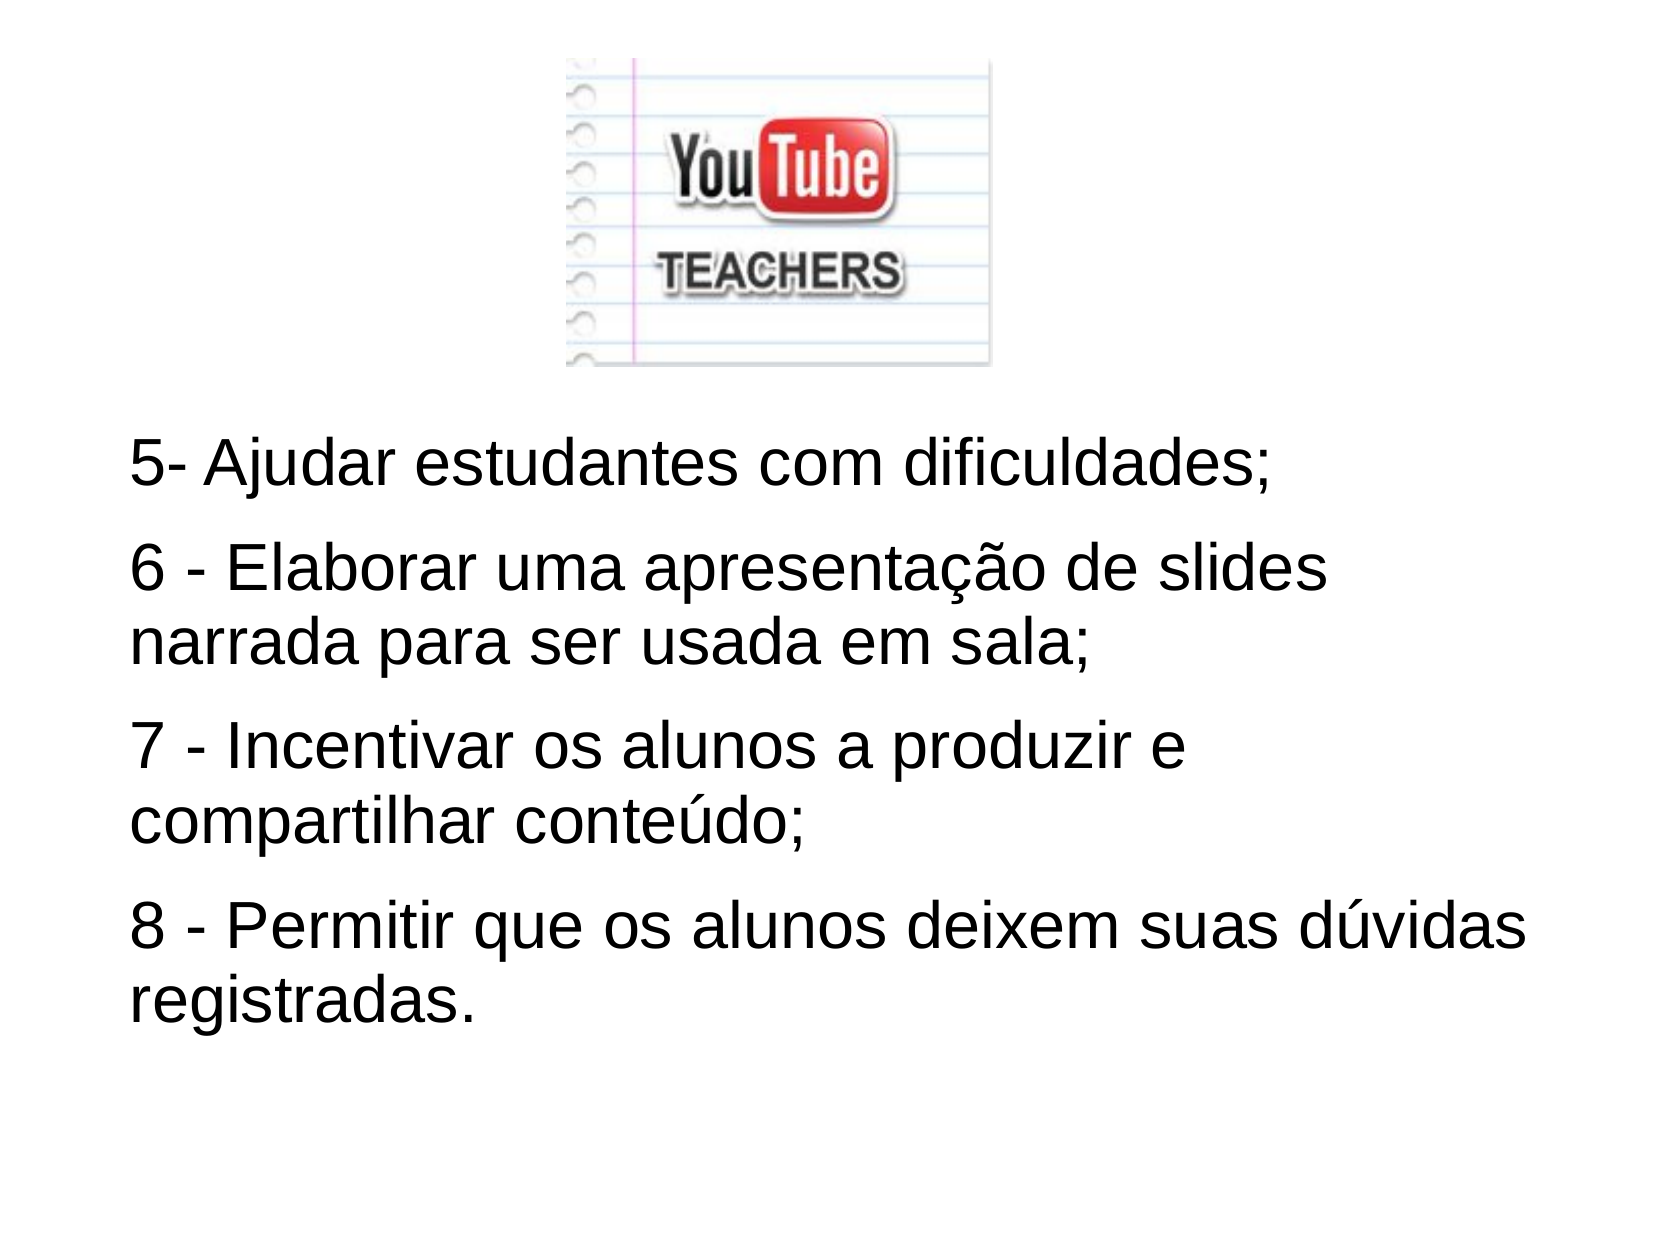

#
5- Ajudar estudantes com dificuldades;
6 - Elaborar uma apresentação de slides narrada para ser usada em sala;
7 - Incentivar os alunos a produzir e compartilhar conteúdo;
8 - Permitir que os alunos deixem suas dúvidas registradas.